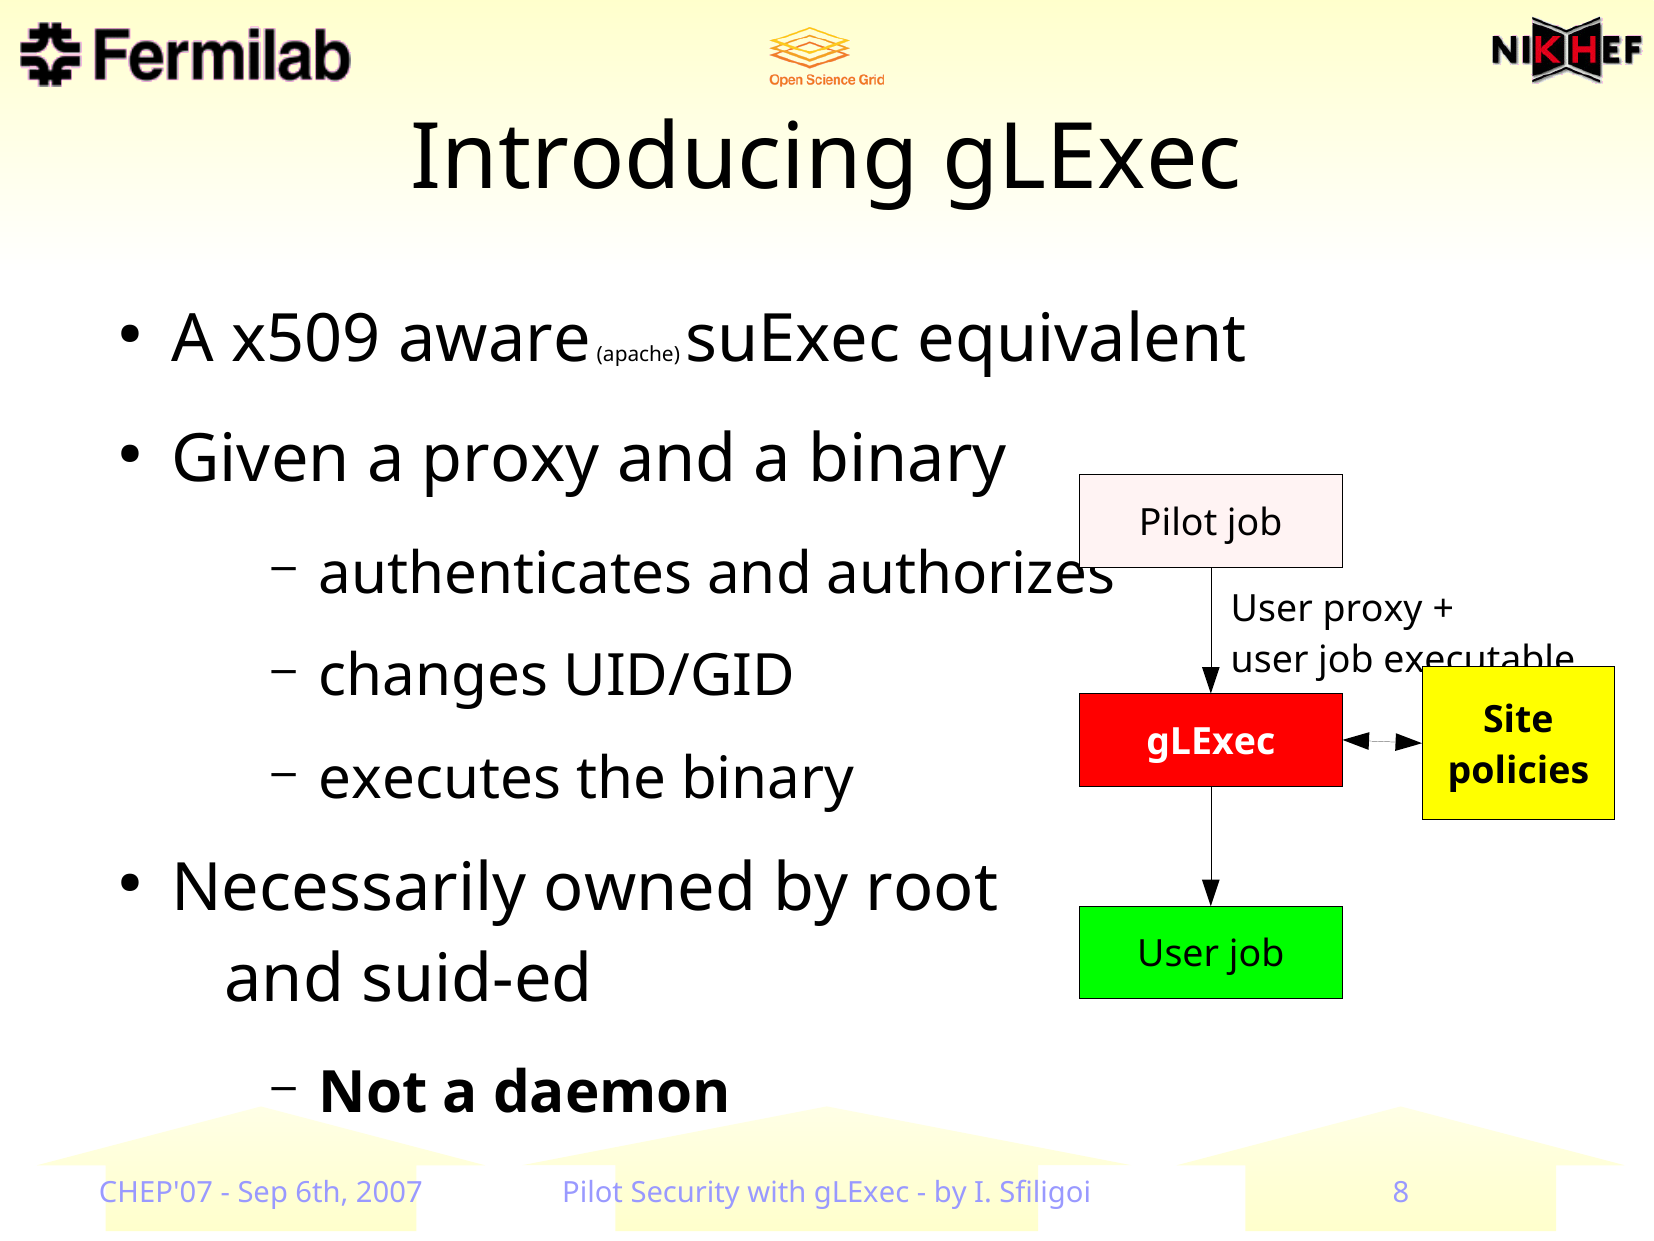

# Introducing gLExec
A x509 aware (apache) suExec equivalent
Given a proxy and a binary
authenticates and authorizes
changes UID/GID
executes the binary
Necessarily owned by root
and suid-ed
Not a daemon
Pilot job
User proxy +
user job executable
Site
policies
gLExec
User job
CHEP'07 - Sep 6th, 2007
Pilot Security with gLExec - by I. Sfiligoi
8